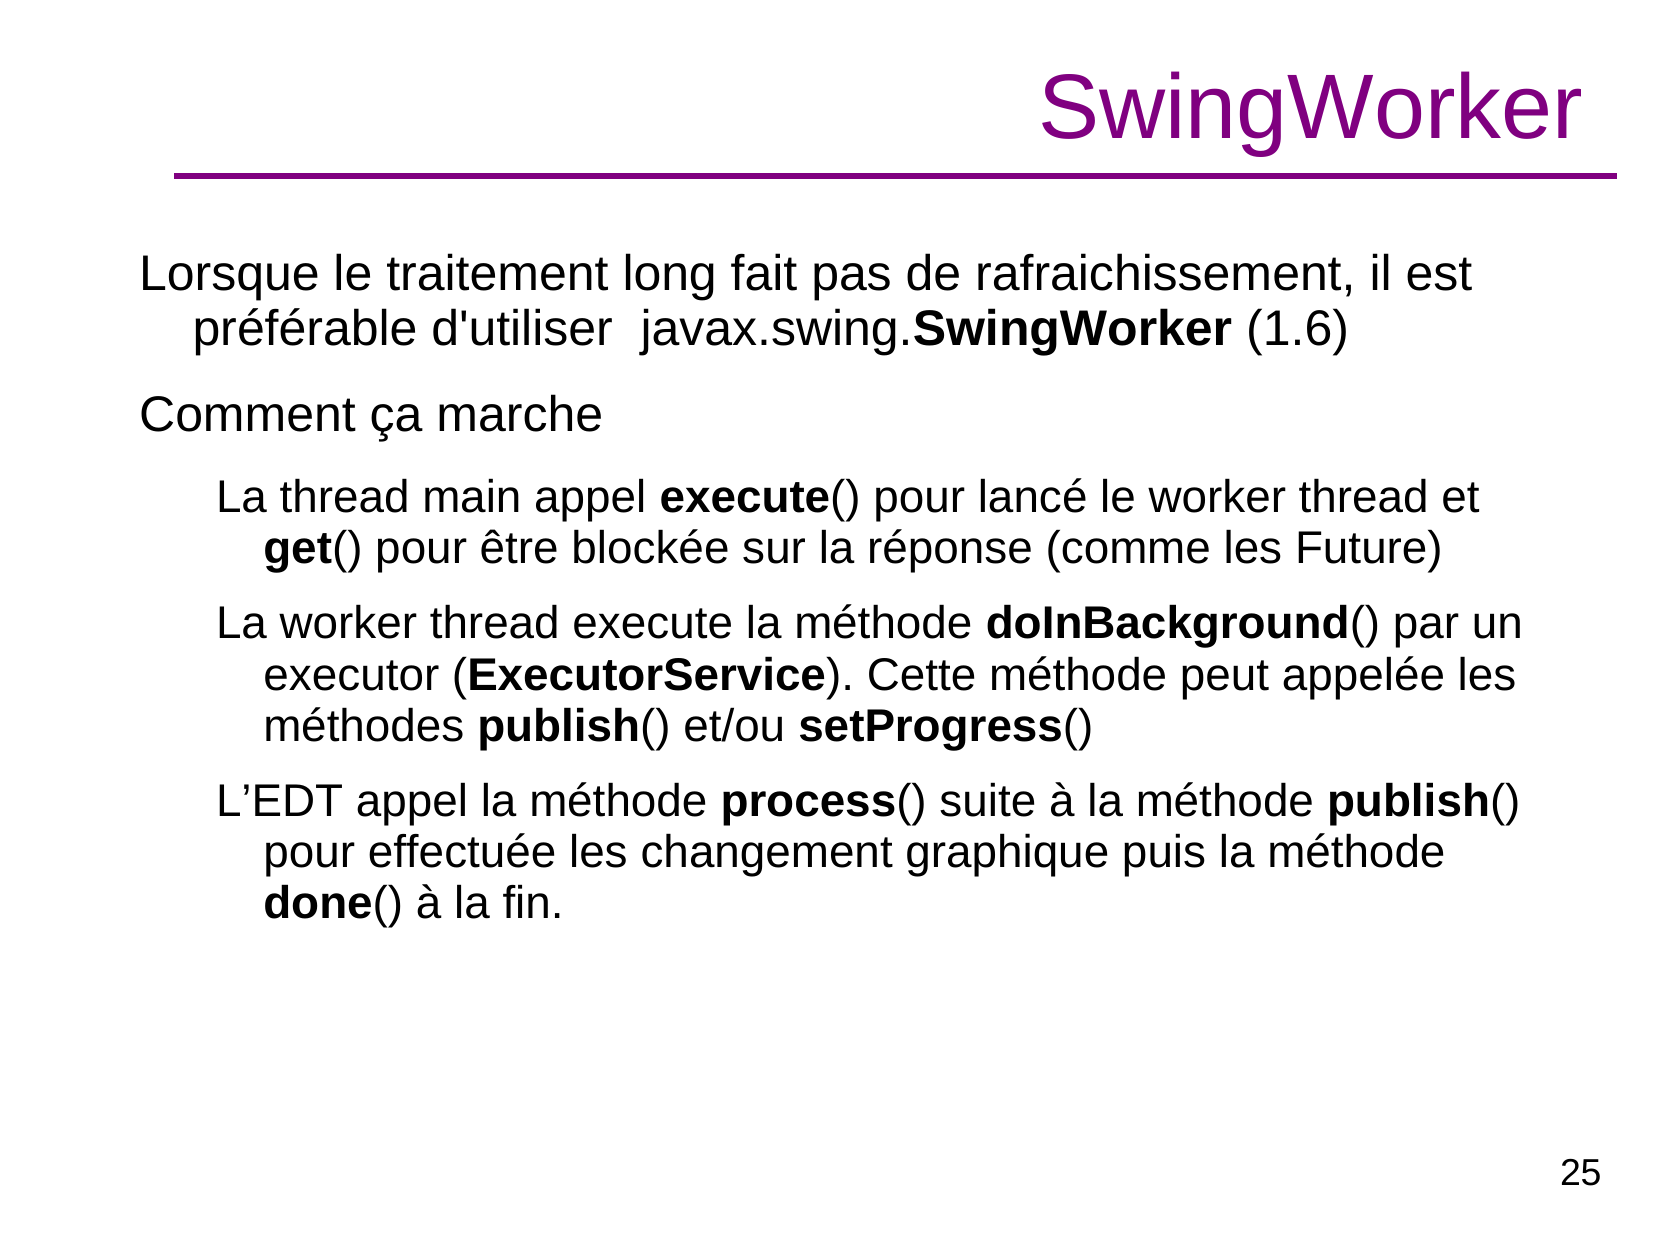

# SwingWorker
Lorsque le traitement long fait pas de rafraichissement, il est préférable d'utiliser javax.swing.SwingWorker (1.6)
Comment ça marche
La thread main appel execute() pour lancé le worker thread et get() pour être blockée sur la réponse (comme les Future)
La worker thread execute la méthode doInBackground() par un executor (ExecutorService). Cette méthode peut appelée les méthodes publish() et/ou setProgress()
L’EDT appel la méthode process() suite à la méthode publish() pour effectuée les changement graphique puis la méthode done() à la fin.